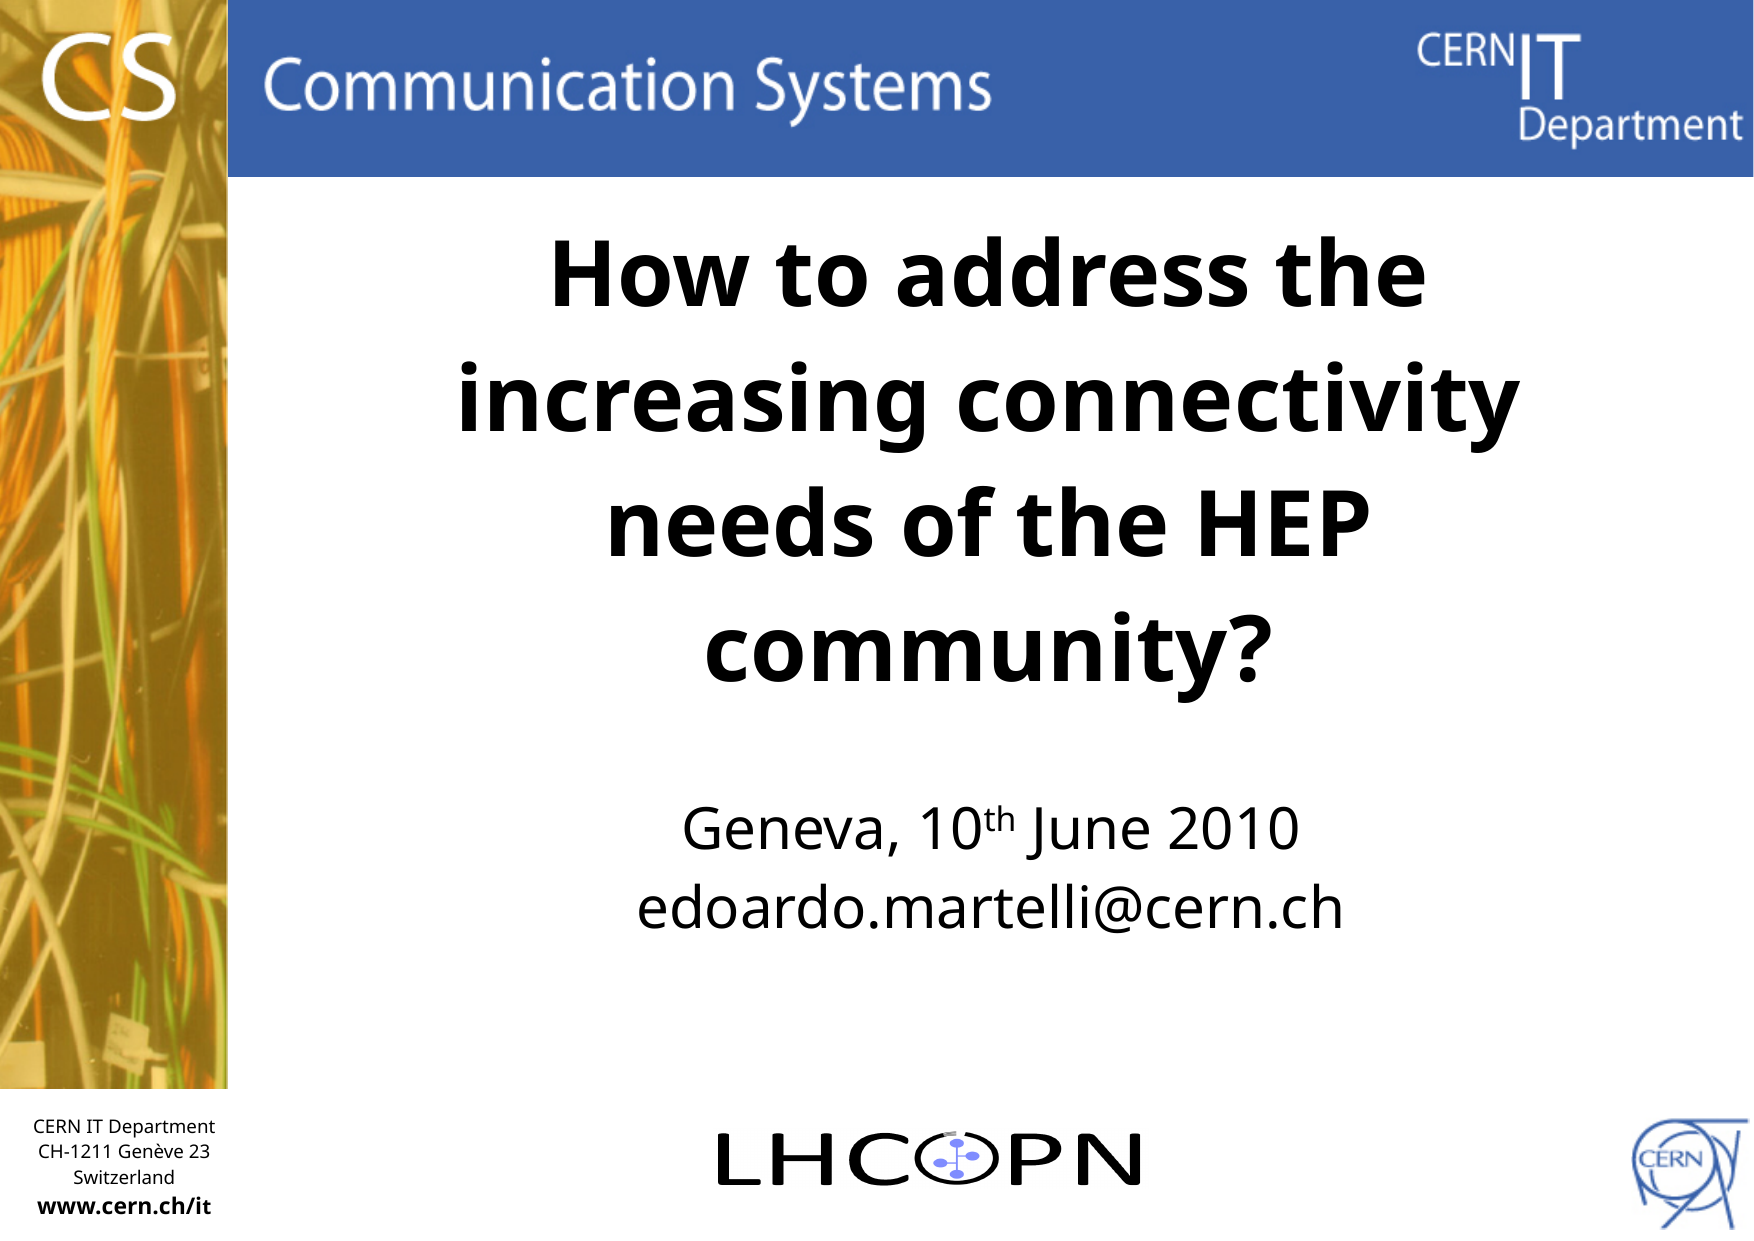

# How to address the increasing connectivity needs of the HEP community?
Geneva, 10th June 2010
edoardo.martelli@cern.ch
CERN IT Department
CH-1211 Genève 23
Switzerland
www.cern.ch/it
1